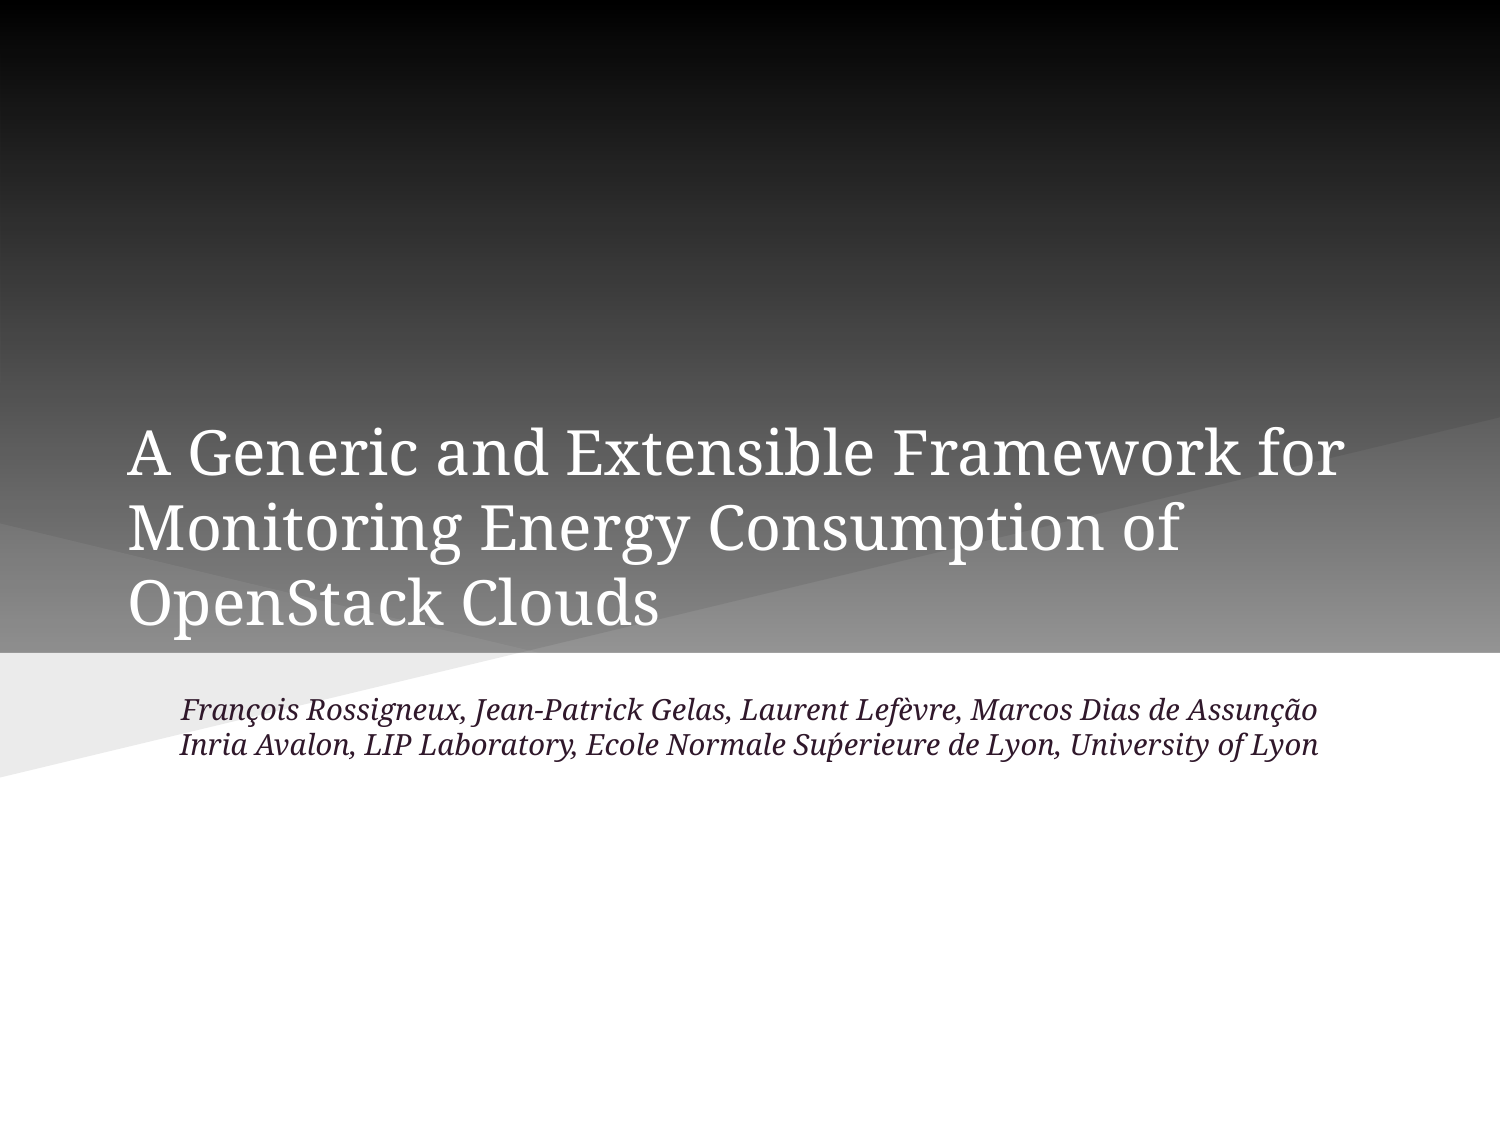

# A Generic and Extensible Framework for Monitoring Energy Consumption of OpenStack Clouds
François Rossigneux, Jean-Patrick Gelas, Laurent Lefèvre, Marcos Dias de Assunção
Inria Avalon, LIP Laboratory, Ecole Normale Suṕerieure de Lyon, University of Lyon